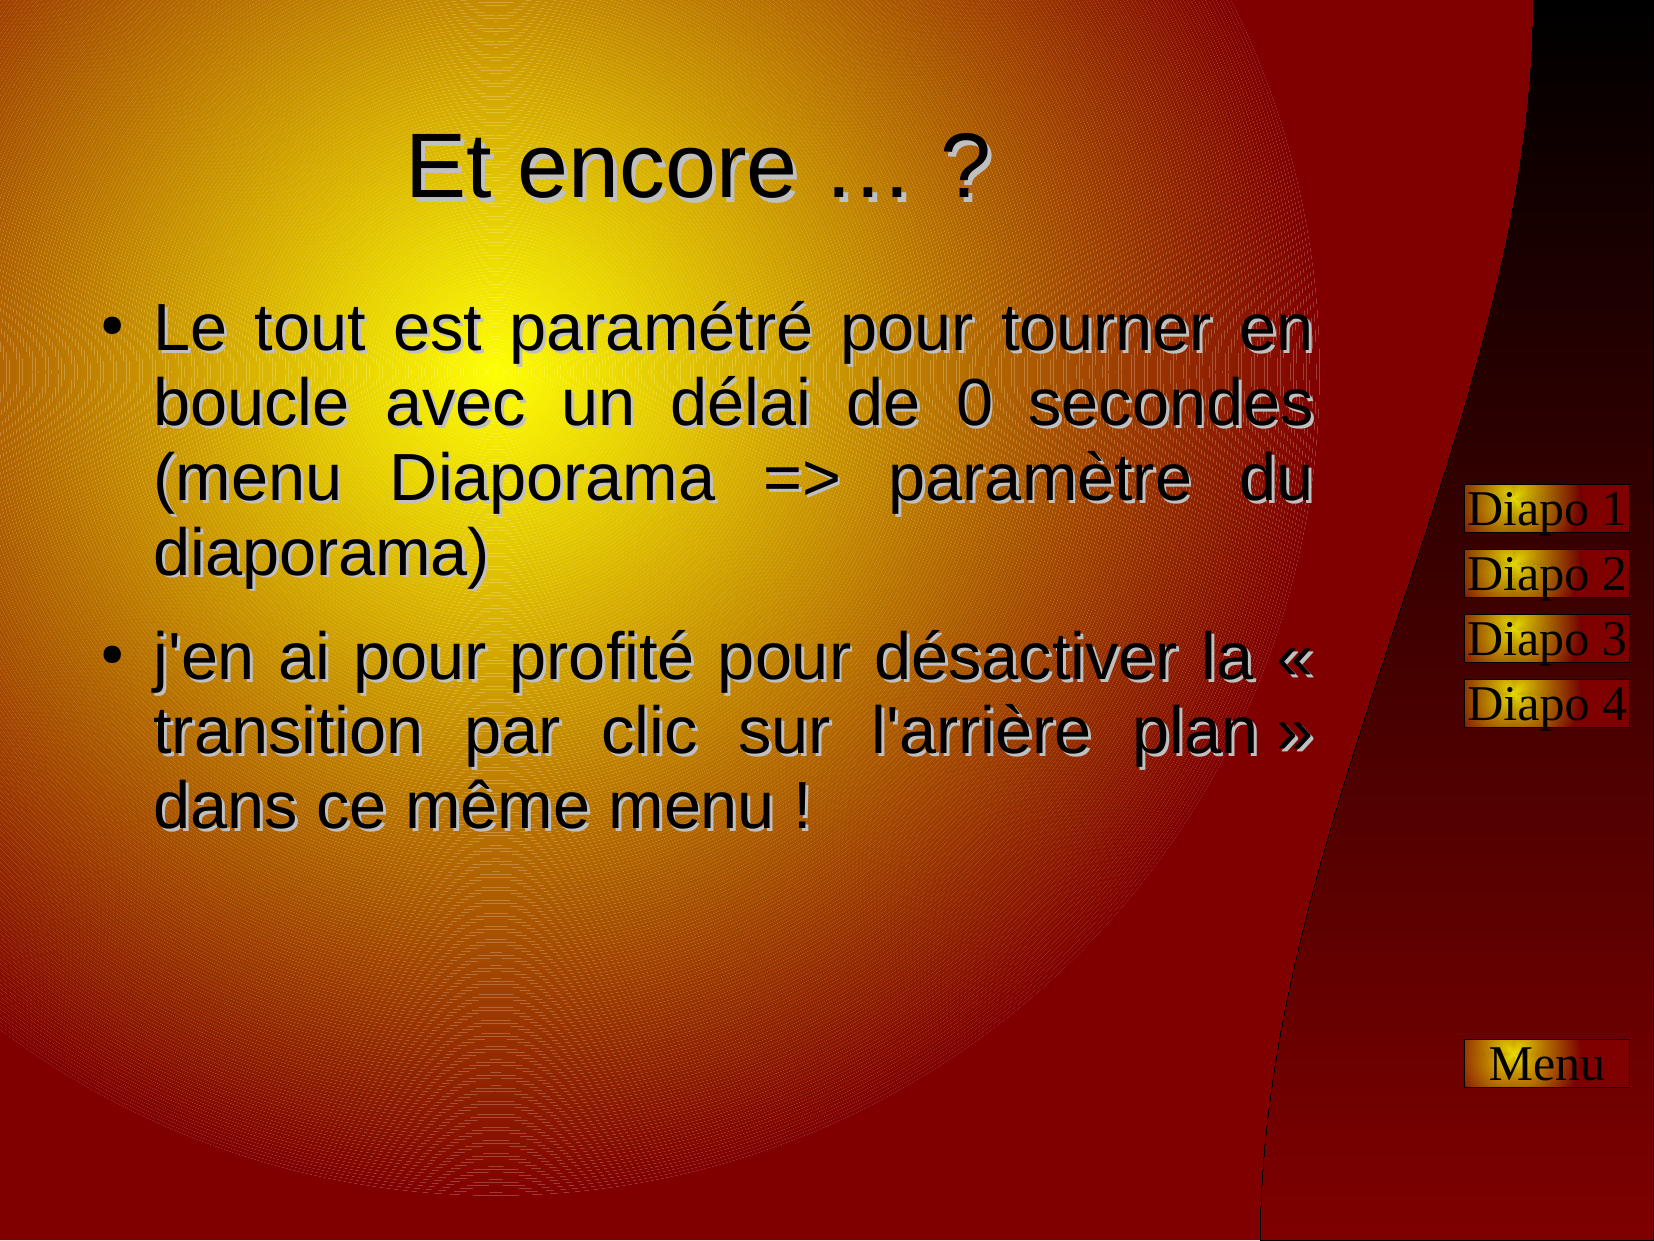

# Et encore … ?
Le tout est paramétré pour tourner en boucle avec un délai de 0 secondes (menu Diaporama => paramètre du diaporama)
j'en ai pour profité pour désactiver la « transition par clic sur l'arrière plan » dans ce même menu !